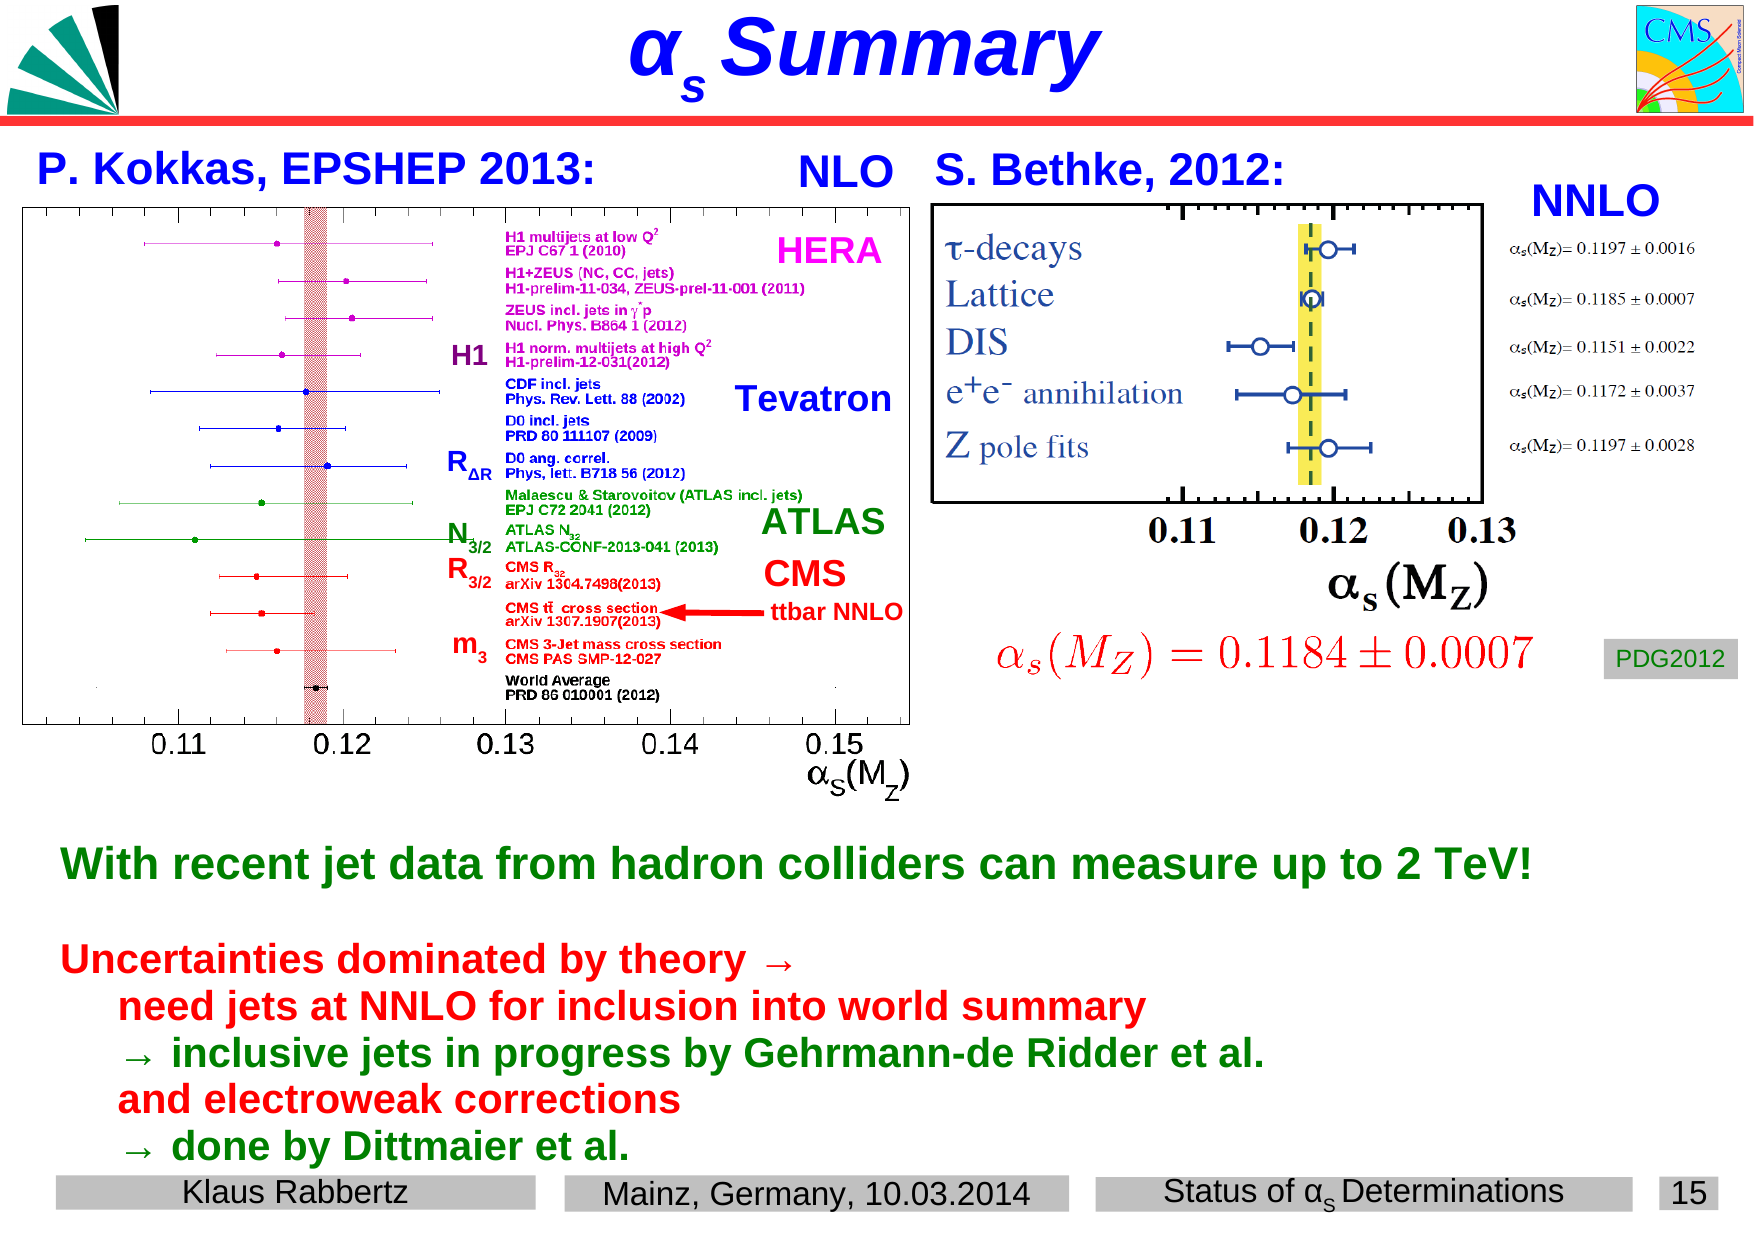

# αs Summary
P. Kokkas, EPSHEP 2013:
S. Bethke, 2012:
NLO
NNLO
HERA
H1
Tevatron
RΔR
ATLAS
N3/2
R3/2
CMS
ttbar NNLO
m3
PDG2012
With recent jet data from hadron colliders can measure up to 2 TeV!
Uncertainties dominated by theory →
 need jets at NNLO for inclusion into world summary
 → inclusive jets in progress by Gehrmann-de Ridder et al.
 and electroweak corrections
 → done by Dittmaier et al.